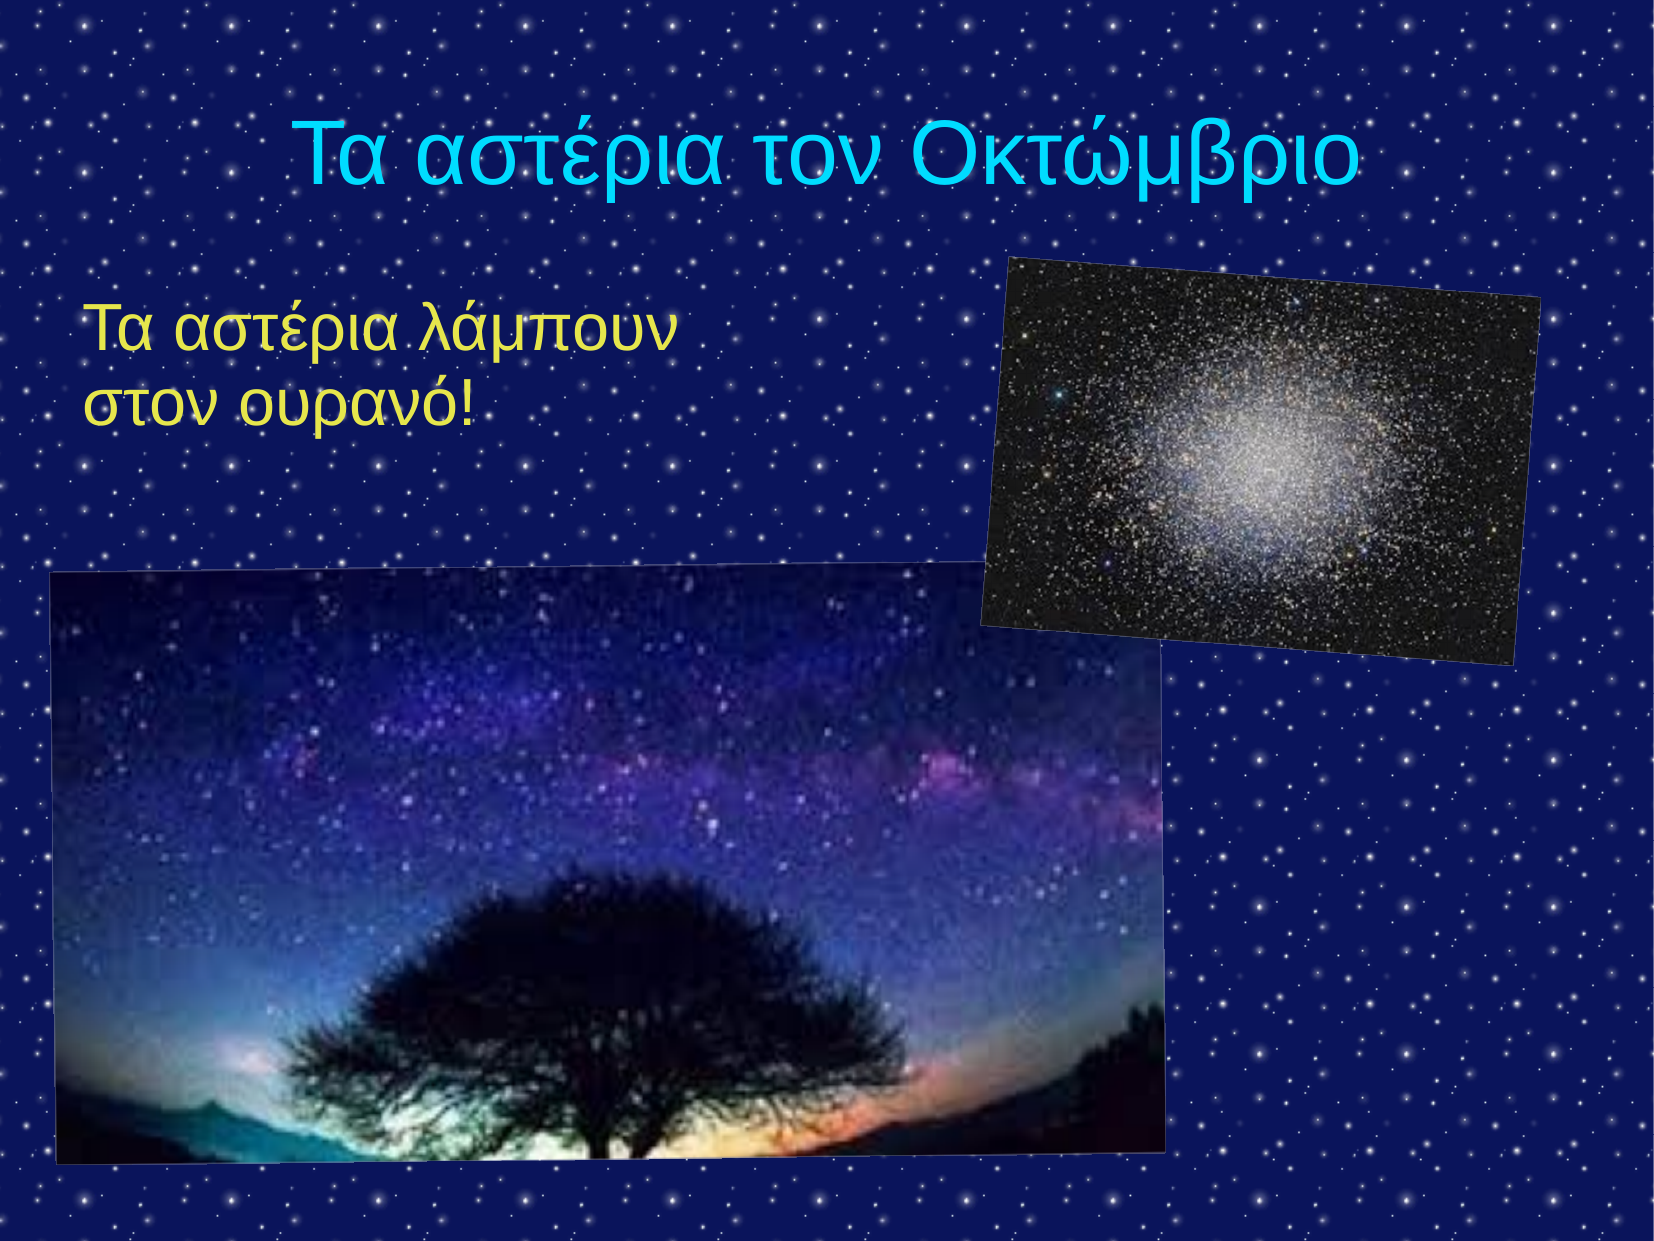

# Τα αστέρια τον Οκτώμβριο
Τα αστέρια λάμπουν στον ουρανό!